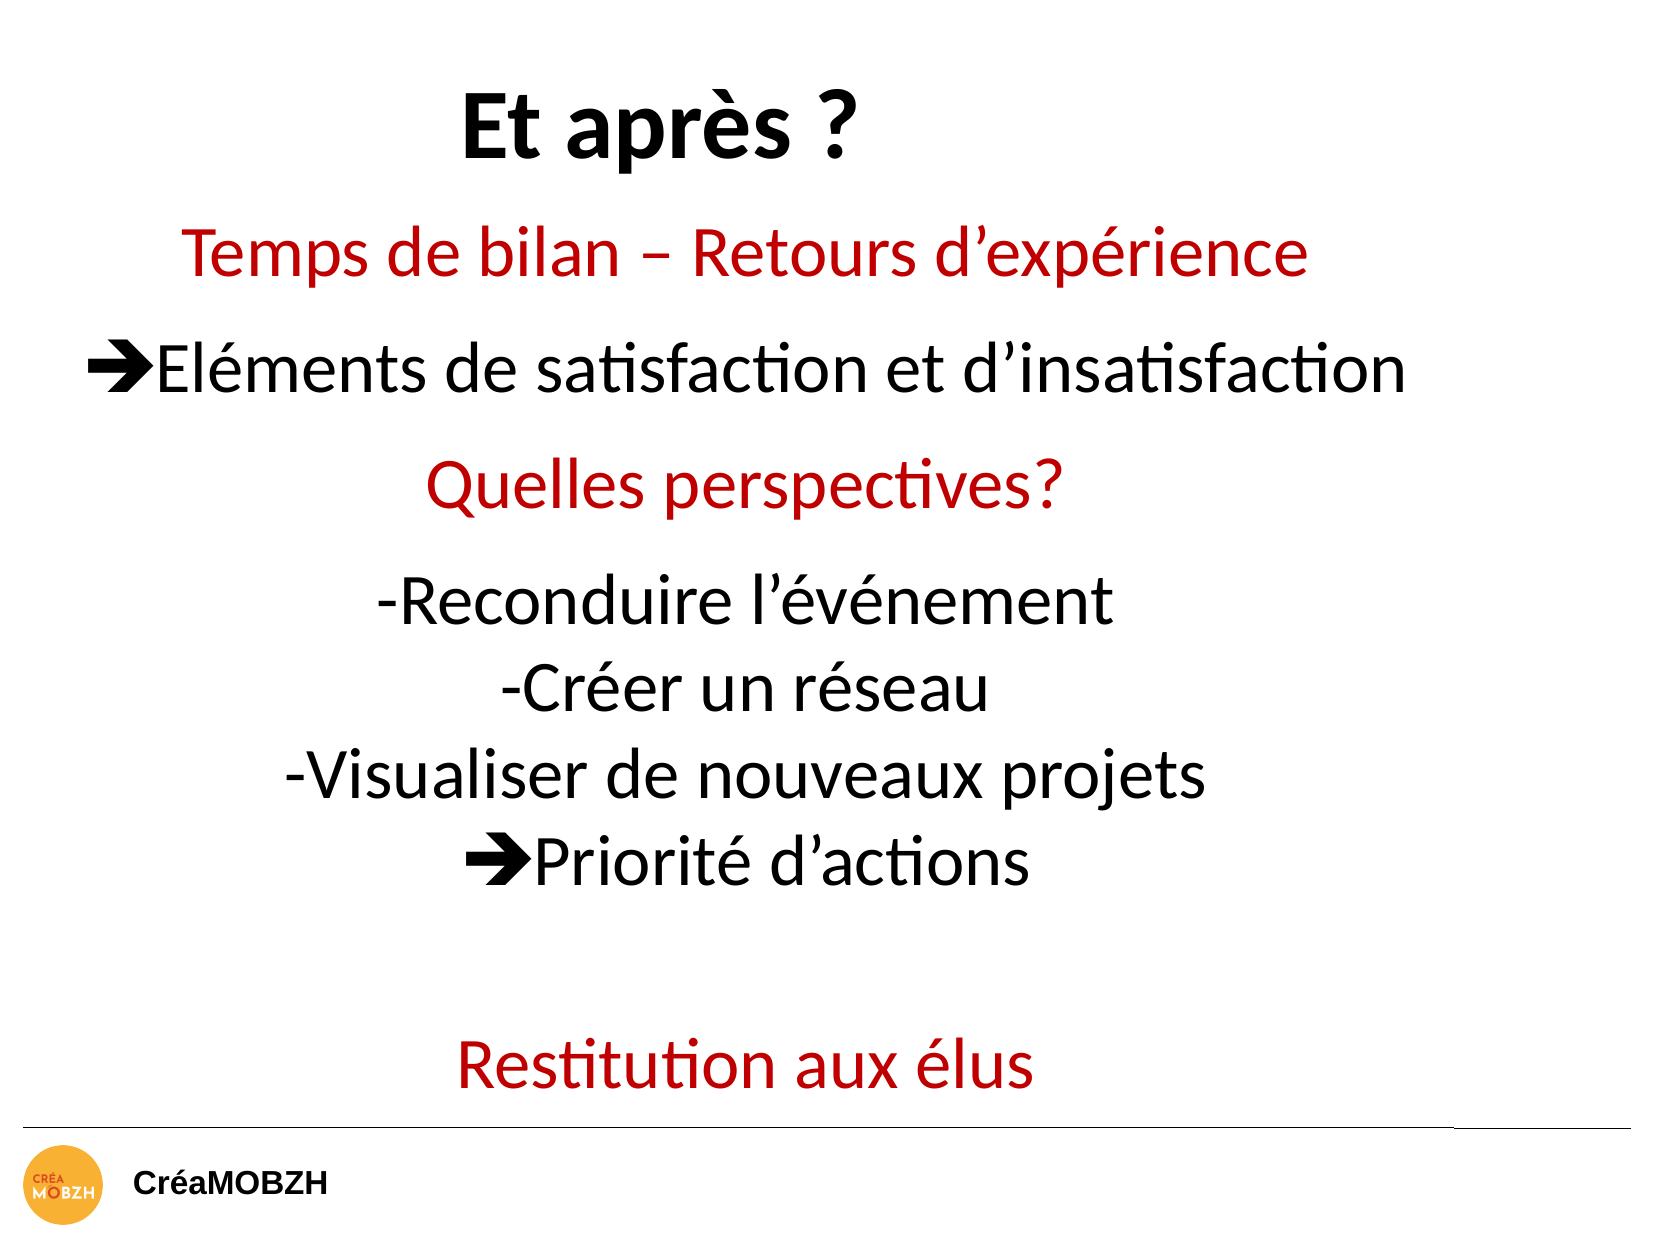

# Et après ?
Temps de bilan – Retours d’expérience
Eléments de satisfaction et d’insatisfaction
Quelles perspectives?
-Reconduire l’événement
-Créer un réseau
-Visualiser de nouveaux projets
Priorité d’actions
Restitution aux élus
CréaMOBZH